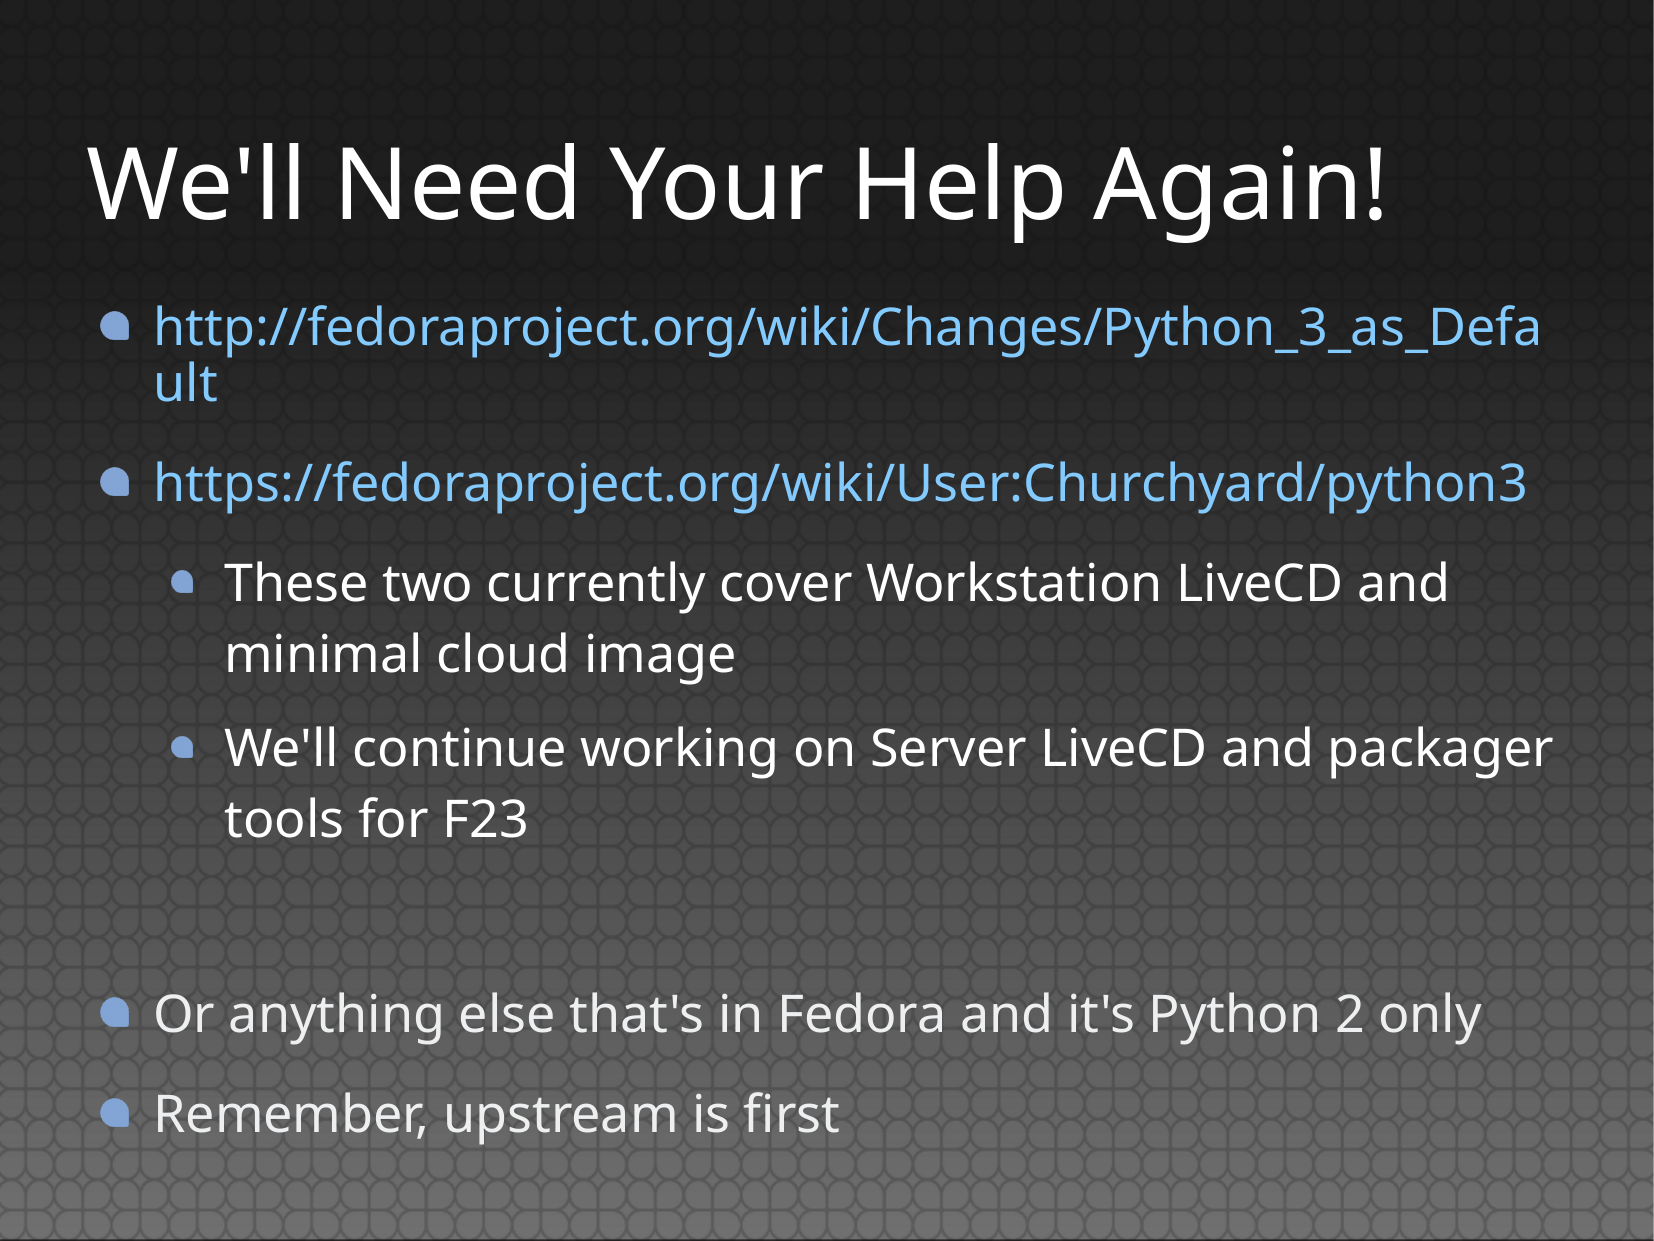

# We'll Need Your Help Again!
http://fedoraproject.org/wiki/Changes/Python_3_as_Default
https://fedoraproject.org/wiki/User:Churchyard/python3
These two currently cover Workstation LiveCD and minimal cloud image
We'll continue working on Server LiveCD and packager tools for F23
Or anything else that's in Fedora and it's Python 2 only
Remember, upstream is first